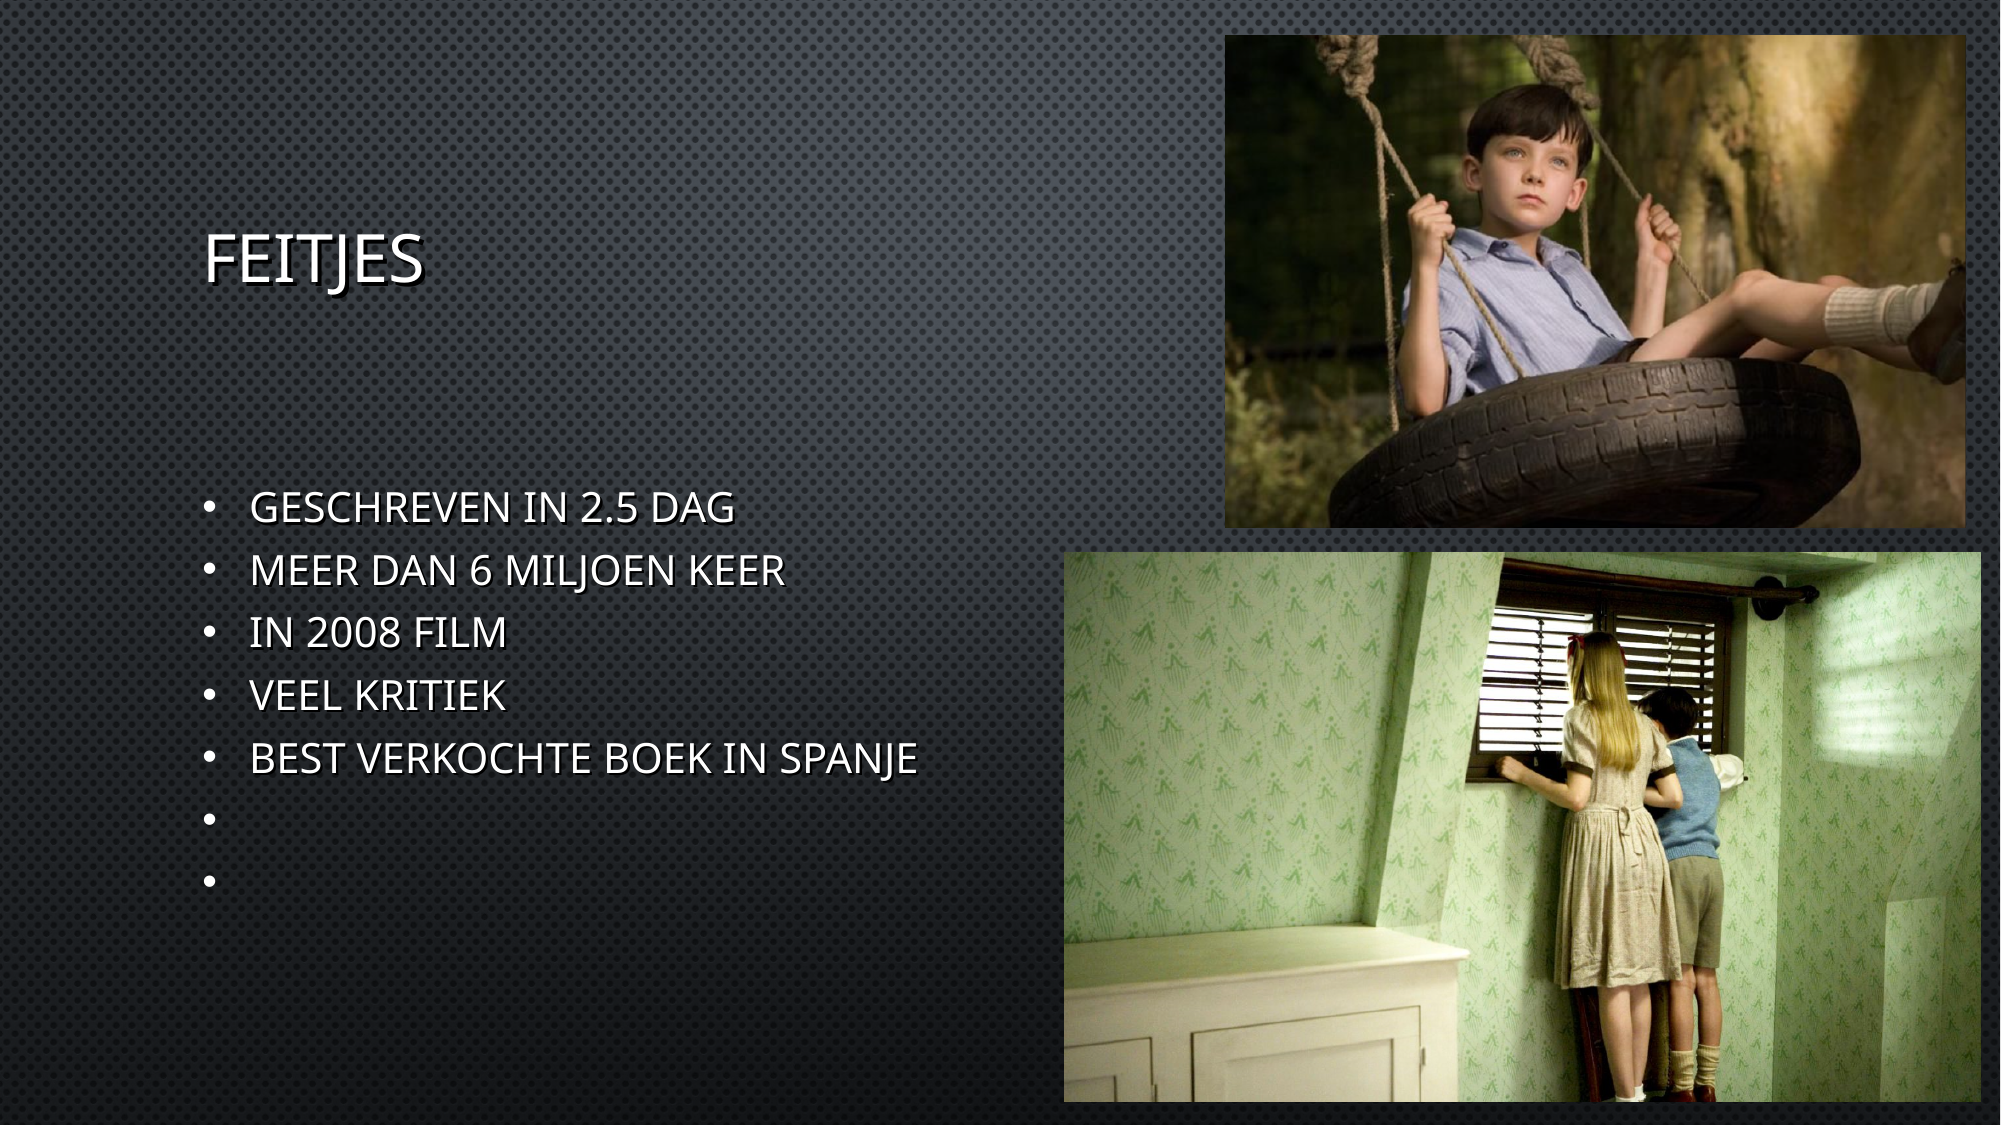

# feitjes
Geschreven in 2.5 dag
Meer dan 6 miljoen keer
In 2008 film
Veel kritiek
Best verkochte boek in spanje